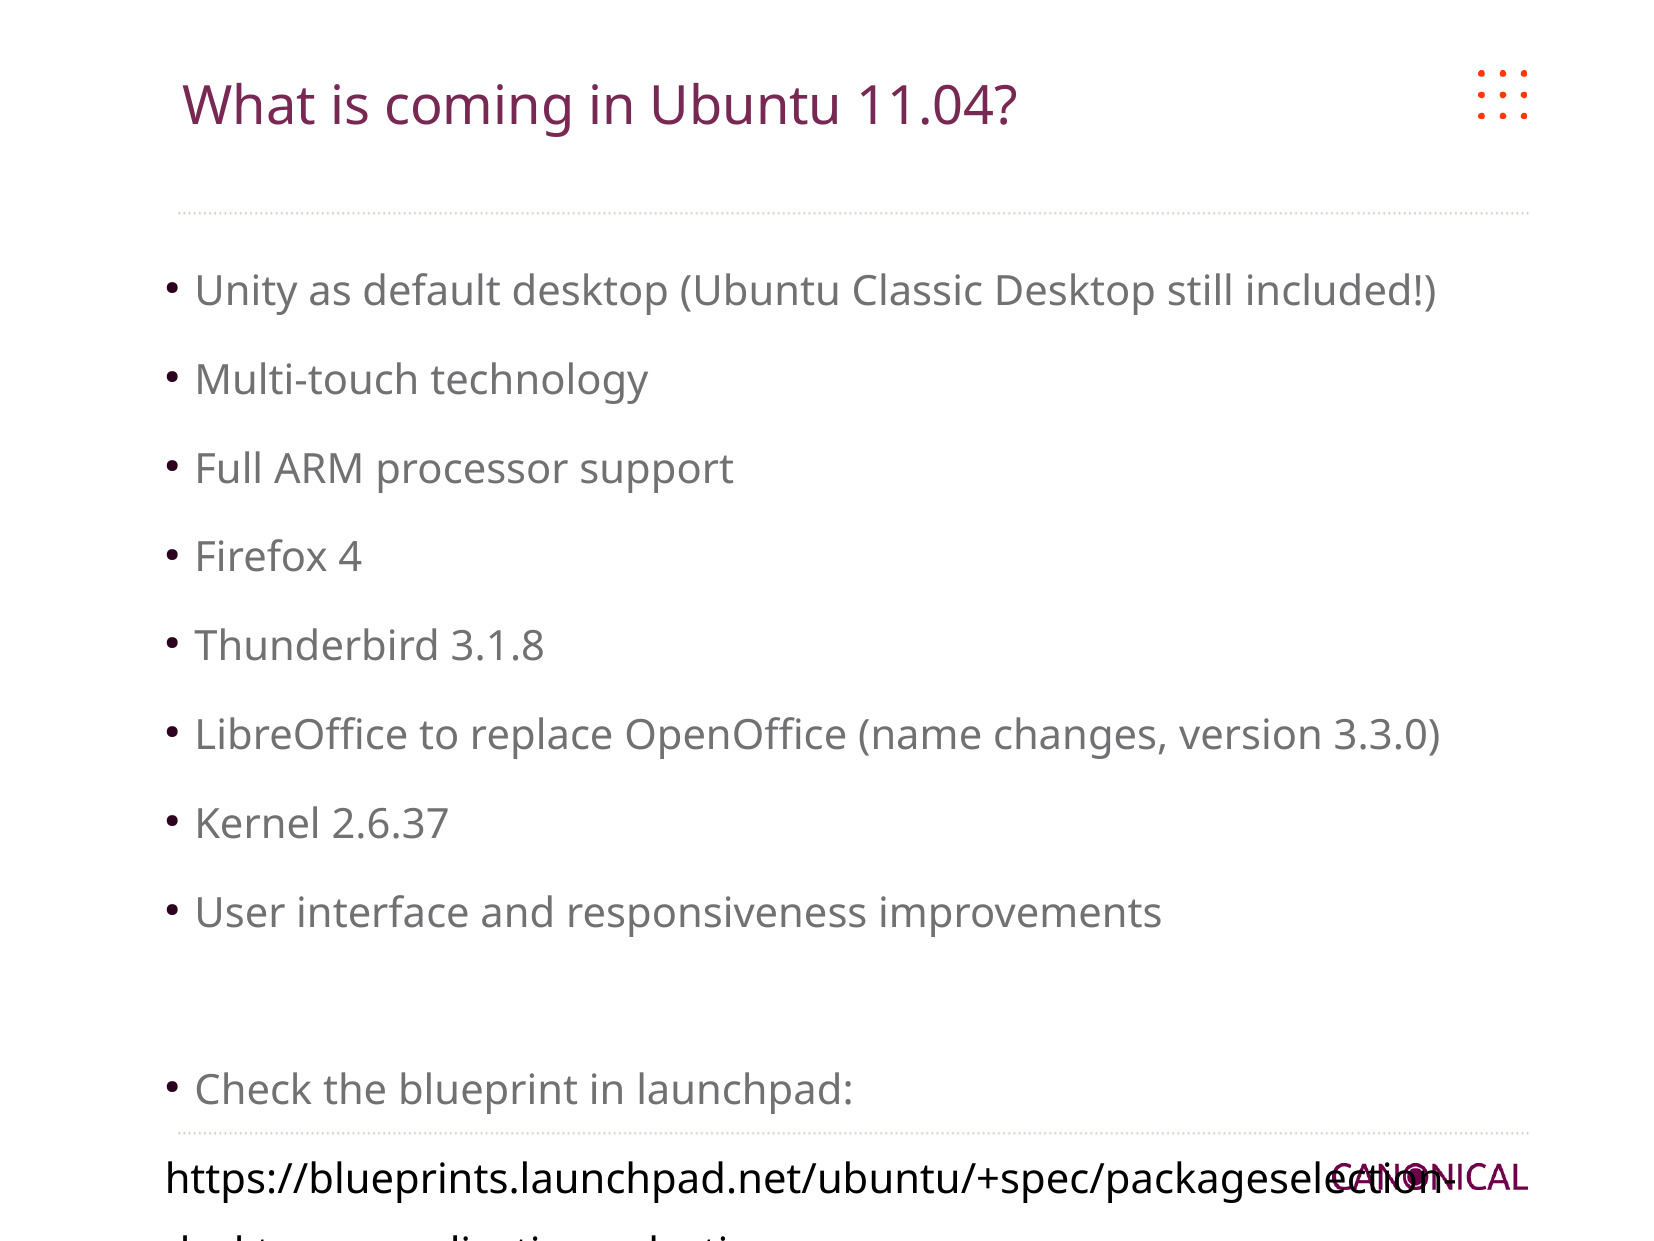

What is coming in Ubuntu 11.04?
Unity as default desktop (Ubuntu Classic Desktop still included!)
Multi-touch technology
Full ARM processor support
Firefox 4
Thunderbird 3.1.8
LibreOffice to replace OpenOffice (name changes, version 3.3.0)
Kernel 2.6.37
User interface and responsiveness improvements
Check the blueprint in launchpad:
https://blueprints.launchpad.net/ubuntu/+spec/packageselection-desktop-n-application-selection